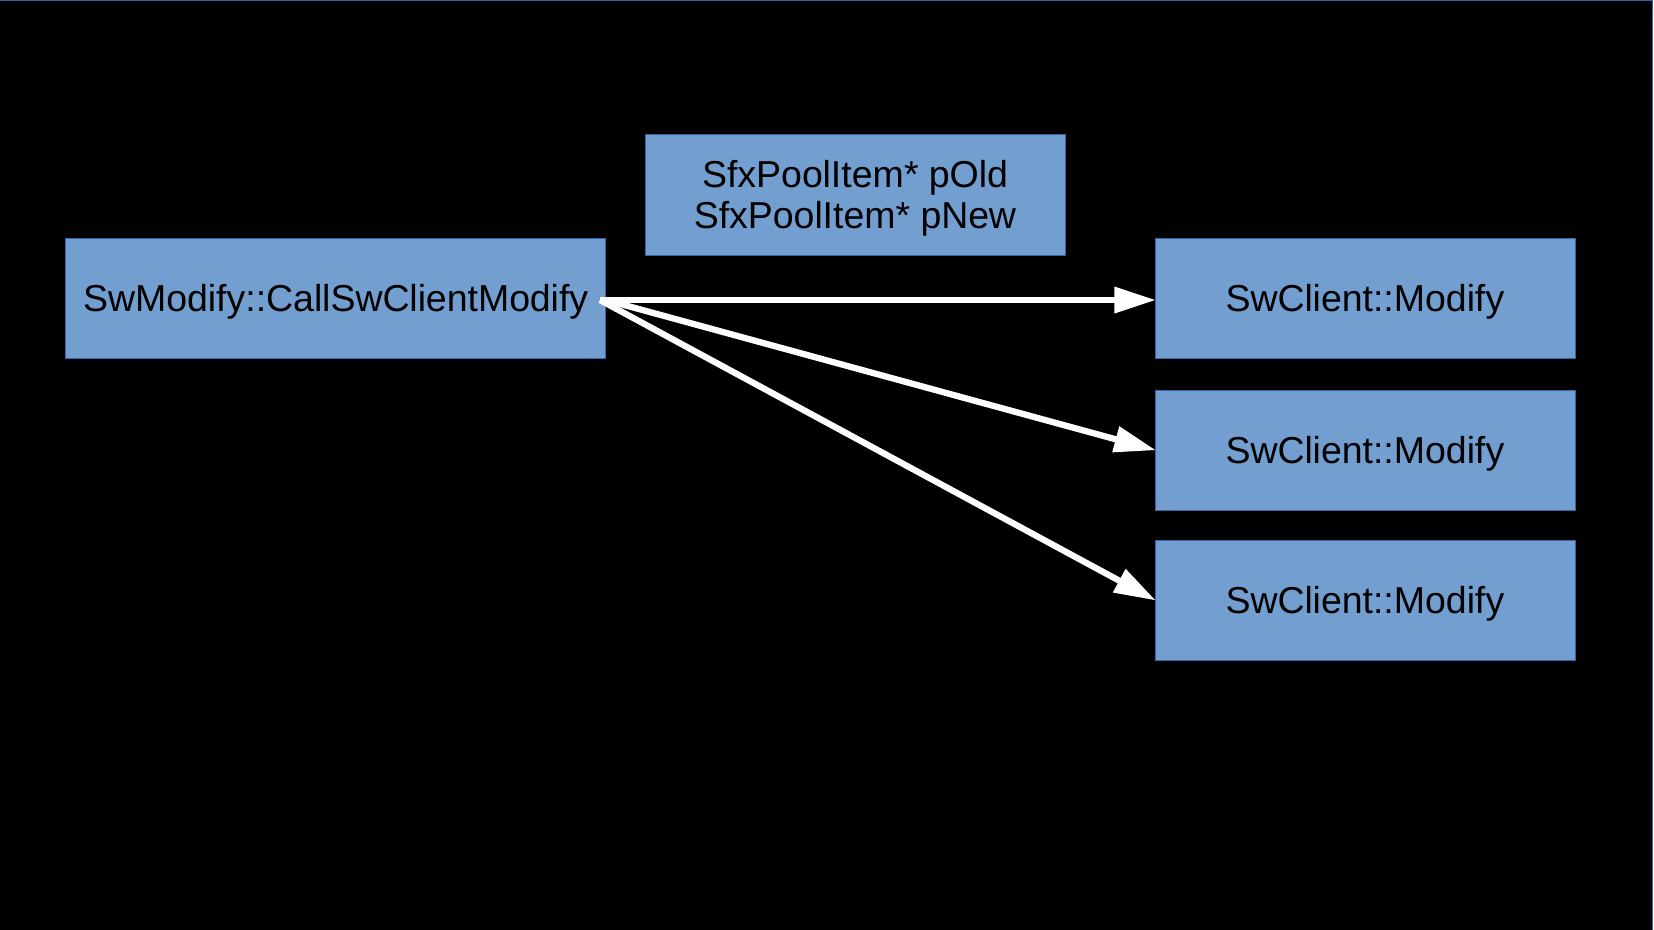

SfxPoolItem* pOld
SfxPoolItem* pNew
SwModify::CallSwClientModify
SwClient::Modify
SwClient::Modify
SwClient::Modify